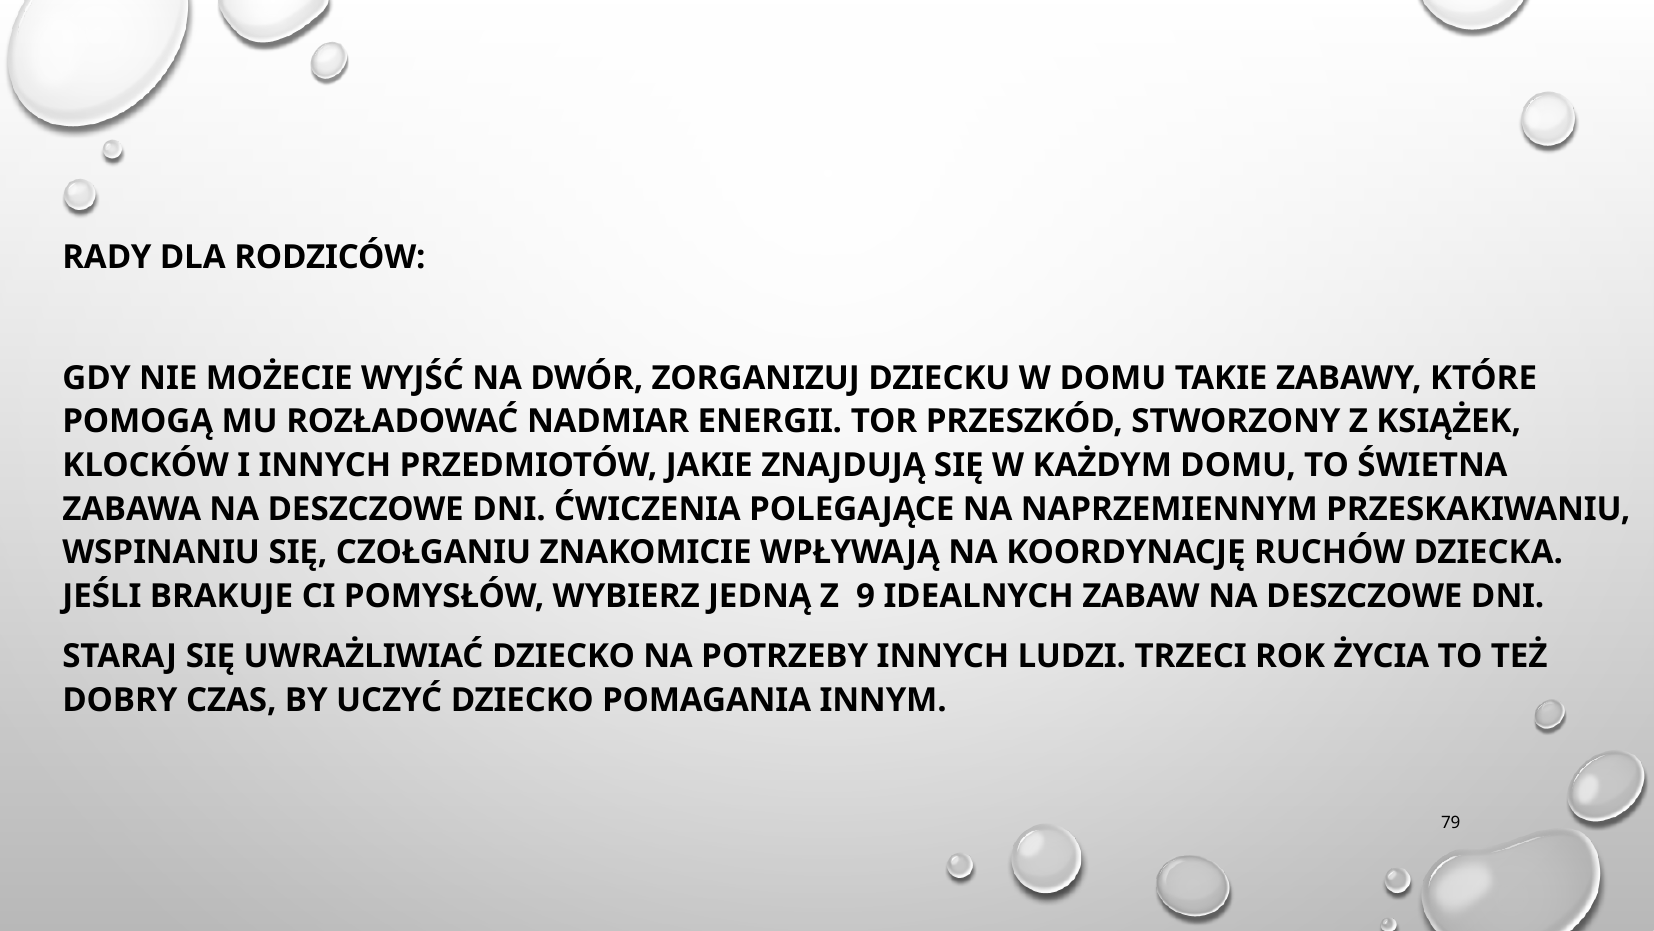

# Rady dla rodziców:
Gdy nie możecie wyjść na dwór, zorganizuj dziecku w domu takie zabawy, które pomogą mu rozładować nadmiar energii. Tor przeszkód, stworzony z książek, klocków i innych przedmiotów, jakie znajdują się w każdym domu, to świetna zabawa na deszczowe dni. Ćwiczenia polegające na naprzemiennym przeskakiwaniu, wspinaniu się, czołganiu znakomicie wpływają na koordynację ruchów dziecka. Jeśli brakuje ci pomysłów, wybierz jedną z 9 idealnych zabaw na deszczowe dni.
Staraj się uwrażliwiać dziecko na potrzeby innych ludzi. Trzeci rok życia to też dobry czas, by uczyć dziecko pomagania innym.